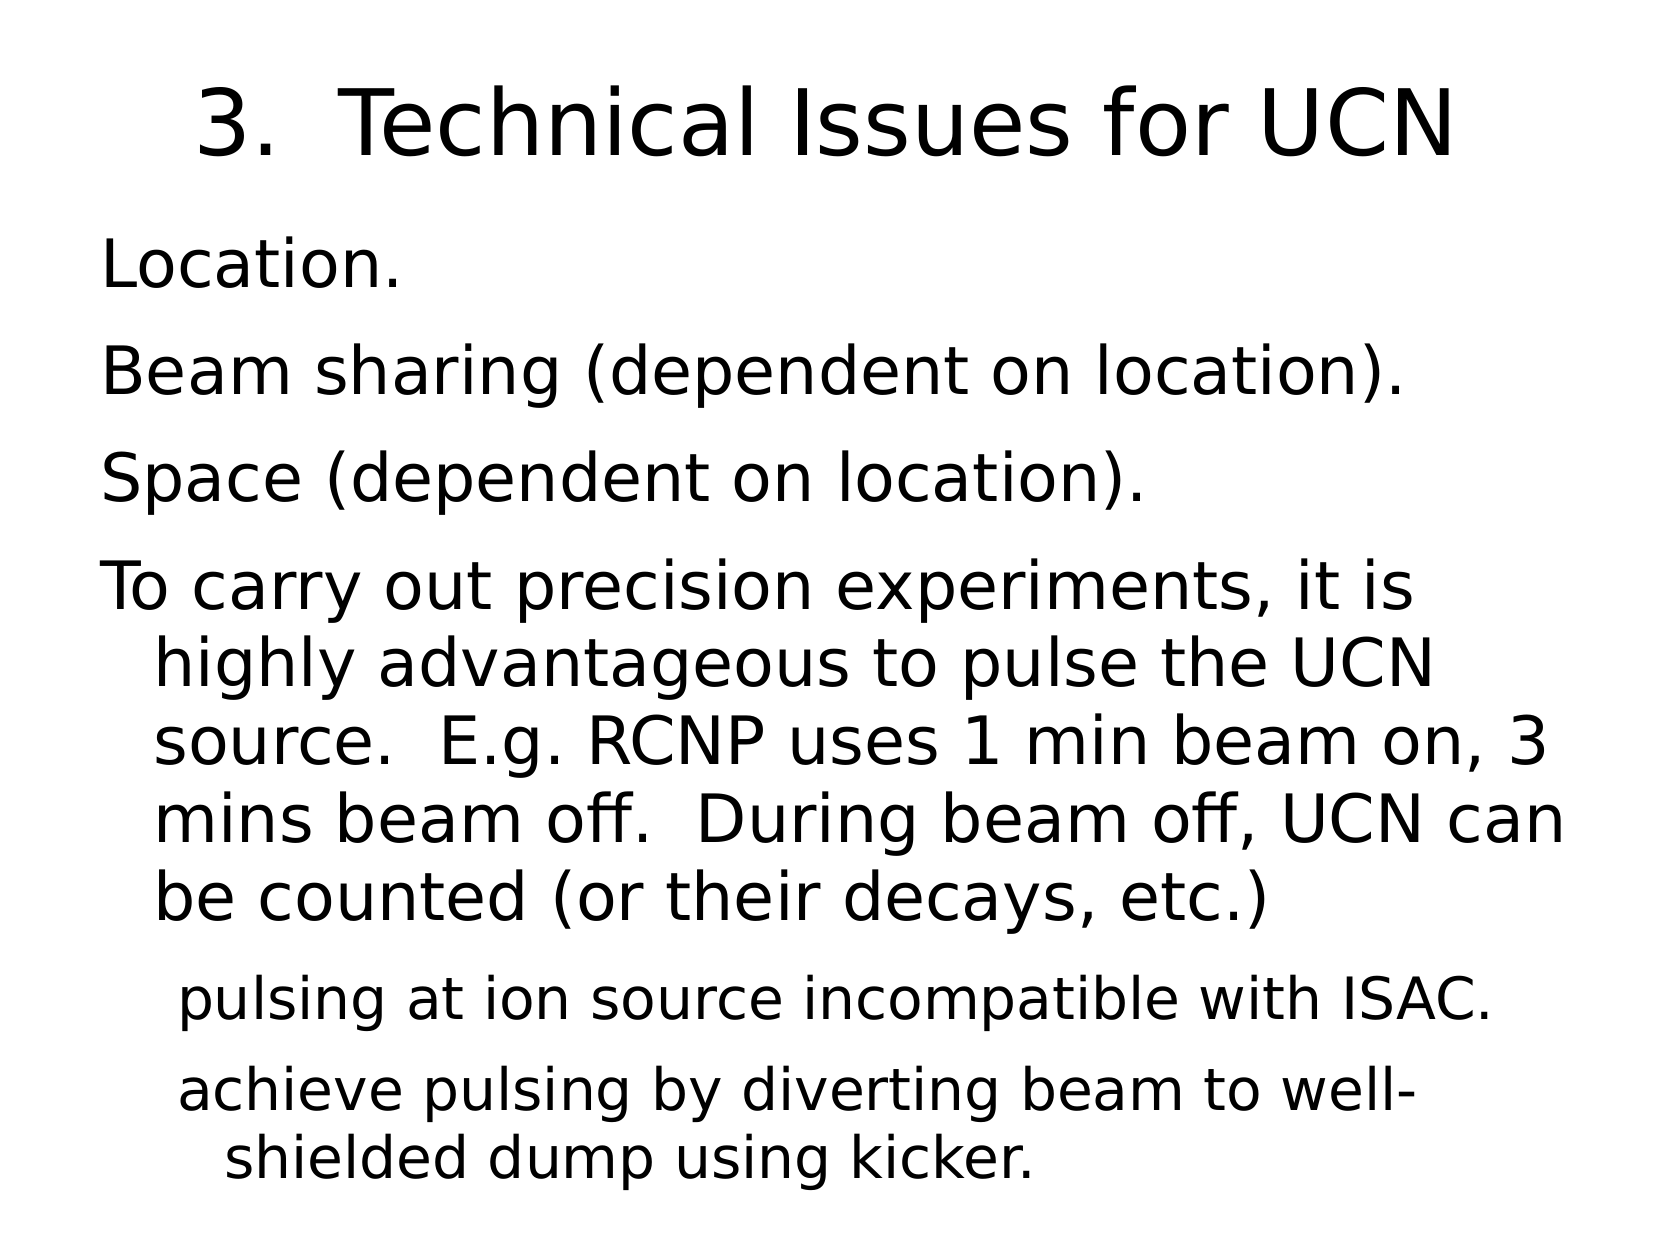

# 3. Technical Issues for UCN
Location.
Beam sharing (dependent on location).
Space (dependent on location).
To carry out precision experiments, it is highly advantageous to pulse the UCN source. E.g. RCNP uses 1 min beam on, 3 mins beam off. During beam off, UCN can be counted (or their decays, etc.)
pulsing at ion source incompatible with ISAC.
achieve pulsing by diverting beam to well-shielded dump using kicker.